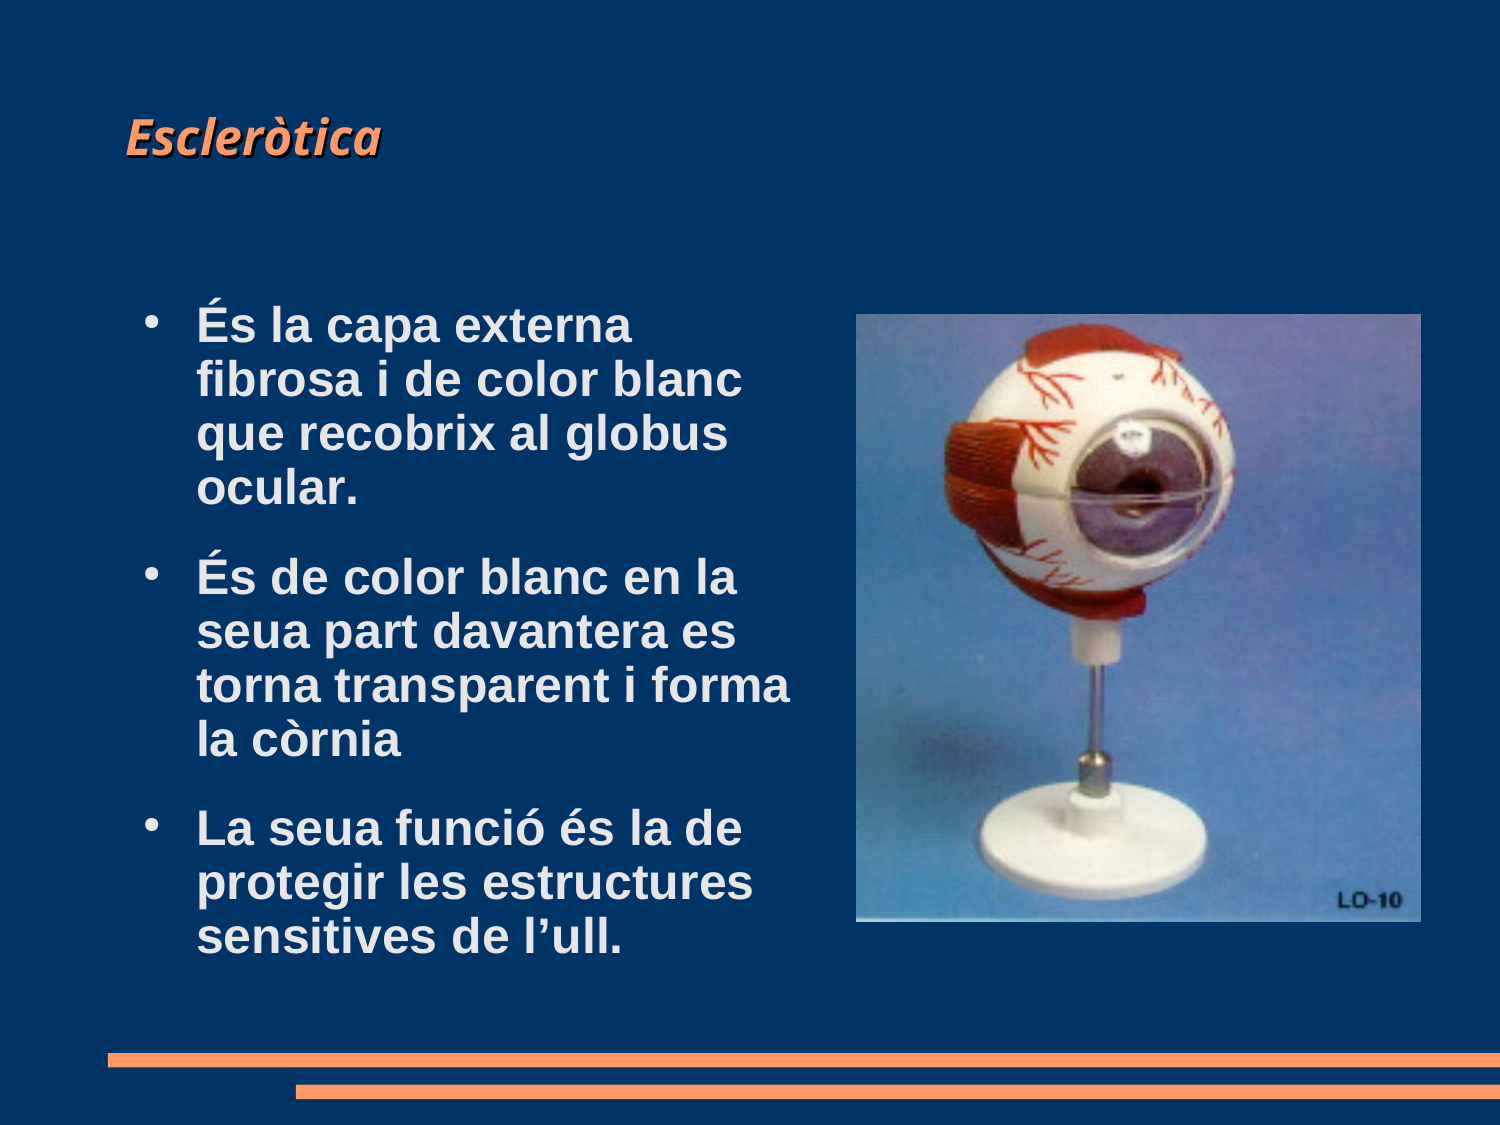

# Escleròtica
És la capa externa fibrosa i de color blanc que recobrix al globus ocular.
És de color blanc en la seua part davantera es torna transparent i forma la còrnia
La seua funció és la de protegir les estructures sensitives de l’ull.